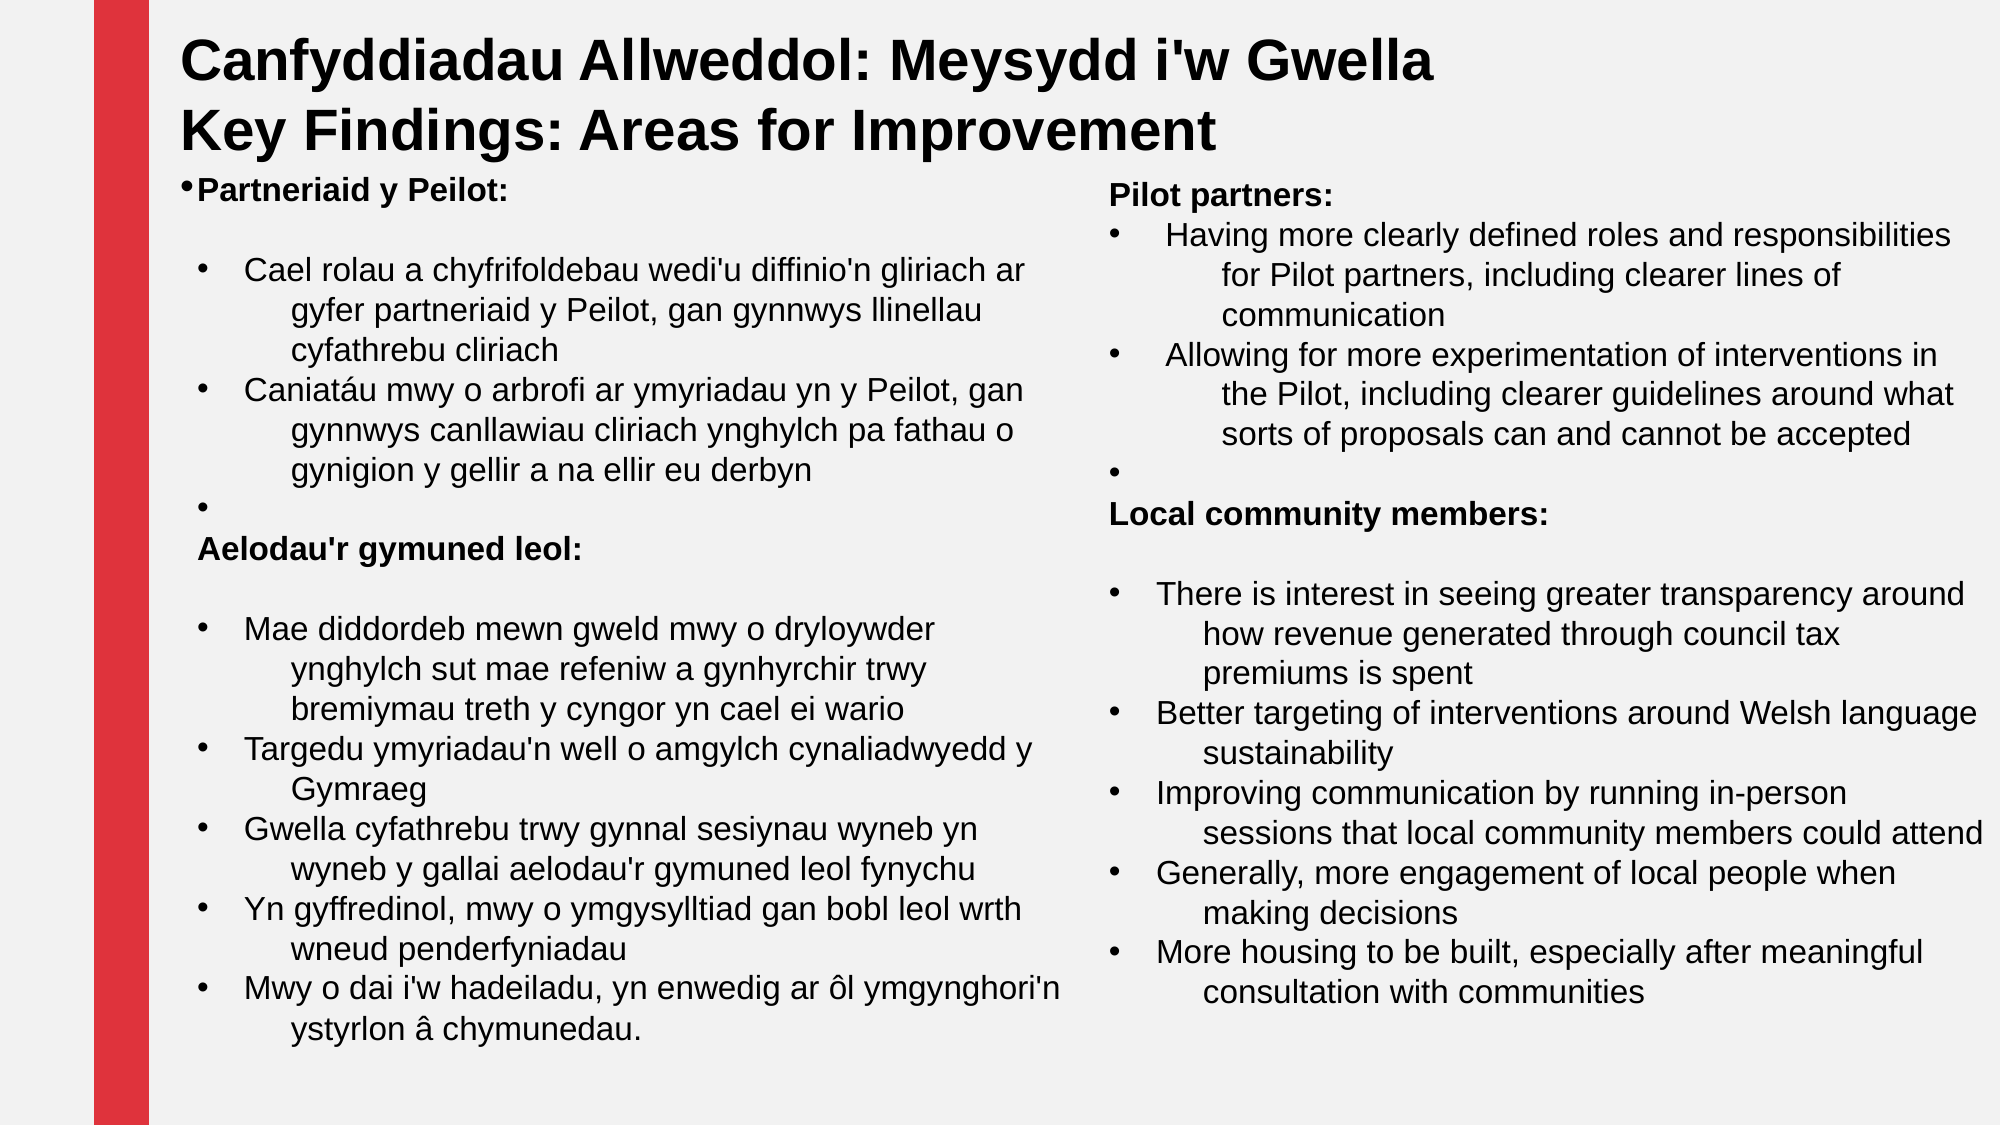

Canfyddiadau Allweddol: Meysydd i'w Gwella
Key Findings: Areas for Improvement
Partneriaid y Peilot:
Cael rolau a chyfrifoldebau wedi'u diffinio'n gliriach ar gyfer partneriaid y Peilot, gan gynnwys llinellau cyfathrebu cliriach
Caniatáu mwy o arbrofi ar ymyriadau yn y Peilot, gan gynnwys canllawiau cliriach ynghylch pa fathau o gynigion y gellir a na ellir eu derbyn
Aelodau'r gymuned leol:
Mae diddordeb mewn gweld mwy o dryloywder ynghylch sut mae refeniw a gynhyrchir trwy bremiymau treth y cyngor yn cael ei wario
Targedu ymyriadau'n well o amgylch cynaliadwyedd y Gymraeg
Gwella cyfathrebu trwy gynnal sesiynau wyneb yn wyneb y gallai aelodau'r gymuned leol fynychu
Yn gyffredinol, mwy o ymgysylltiad gan bobl leol wrth wneud penderfyniadau
Mwy o dai i'w hadeiladu, yn enwedig ar ôl ymgynghori'n ystyrlon â chymunedau.
Pilot partners:
Having more clearly defined roles and responsibilities for Pilot partners, including clearer lines of communication
Allowing for more experimentation of interventions in the Pilot, including clearer guidelines around what sorts of proposals can and cannot be accepted
Local community members:
There is interest in seeing greater transparency around how revenue generated through council tax premiums is spent
Better targeting of interventions around Welsh language sustainability
Improving communication by running in-person sessions that local community members could attend
Generally, more engagement of local people when making decisions
More housing to be built, especially after meaningful consultation with communities